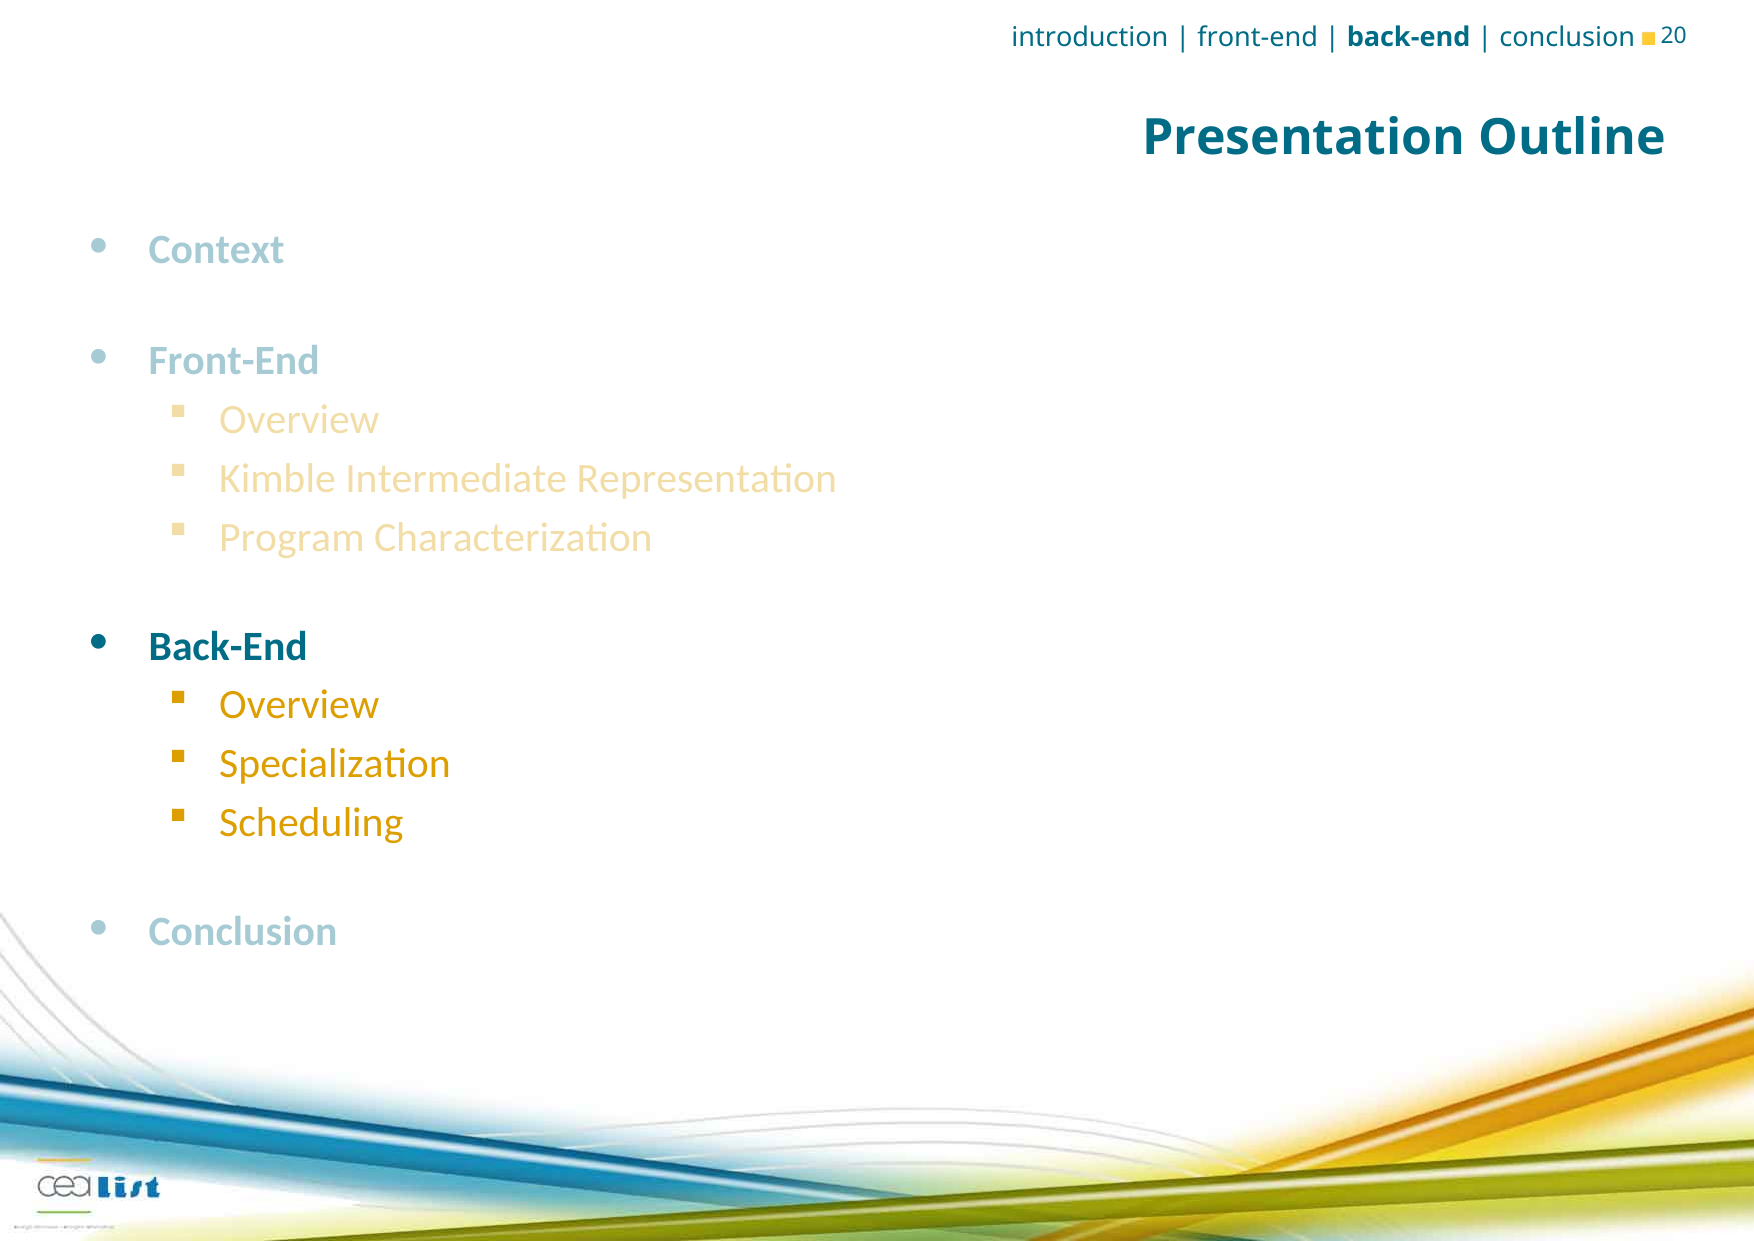

introduction | front-end | back-end | conclusion
# Presentation Outline
Context
Front-End
Overview
Kimble Intermediate Representation
Program Characterization
Back-End
Overview
Specialization
Scheduling
Conclusion